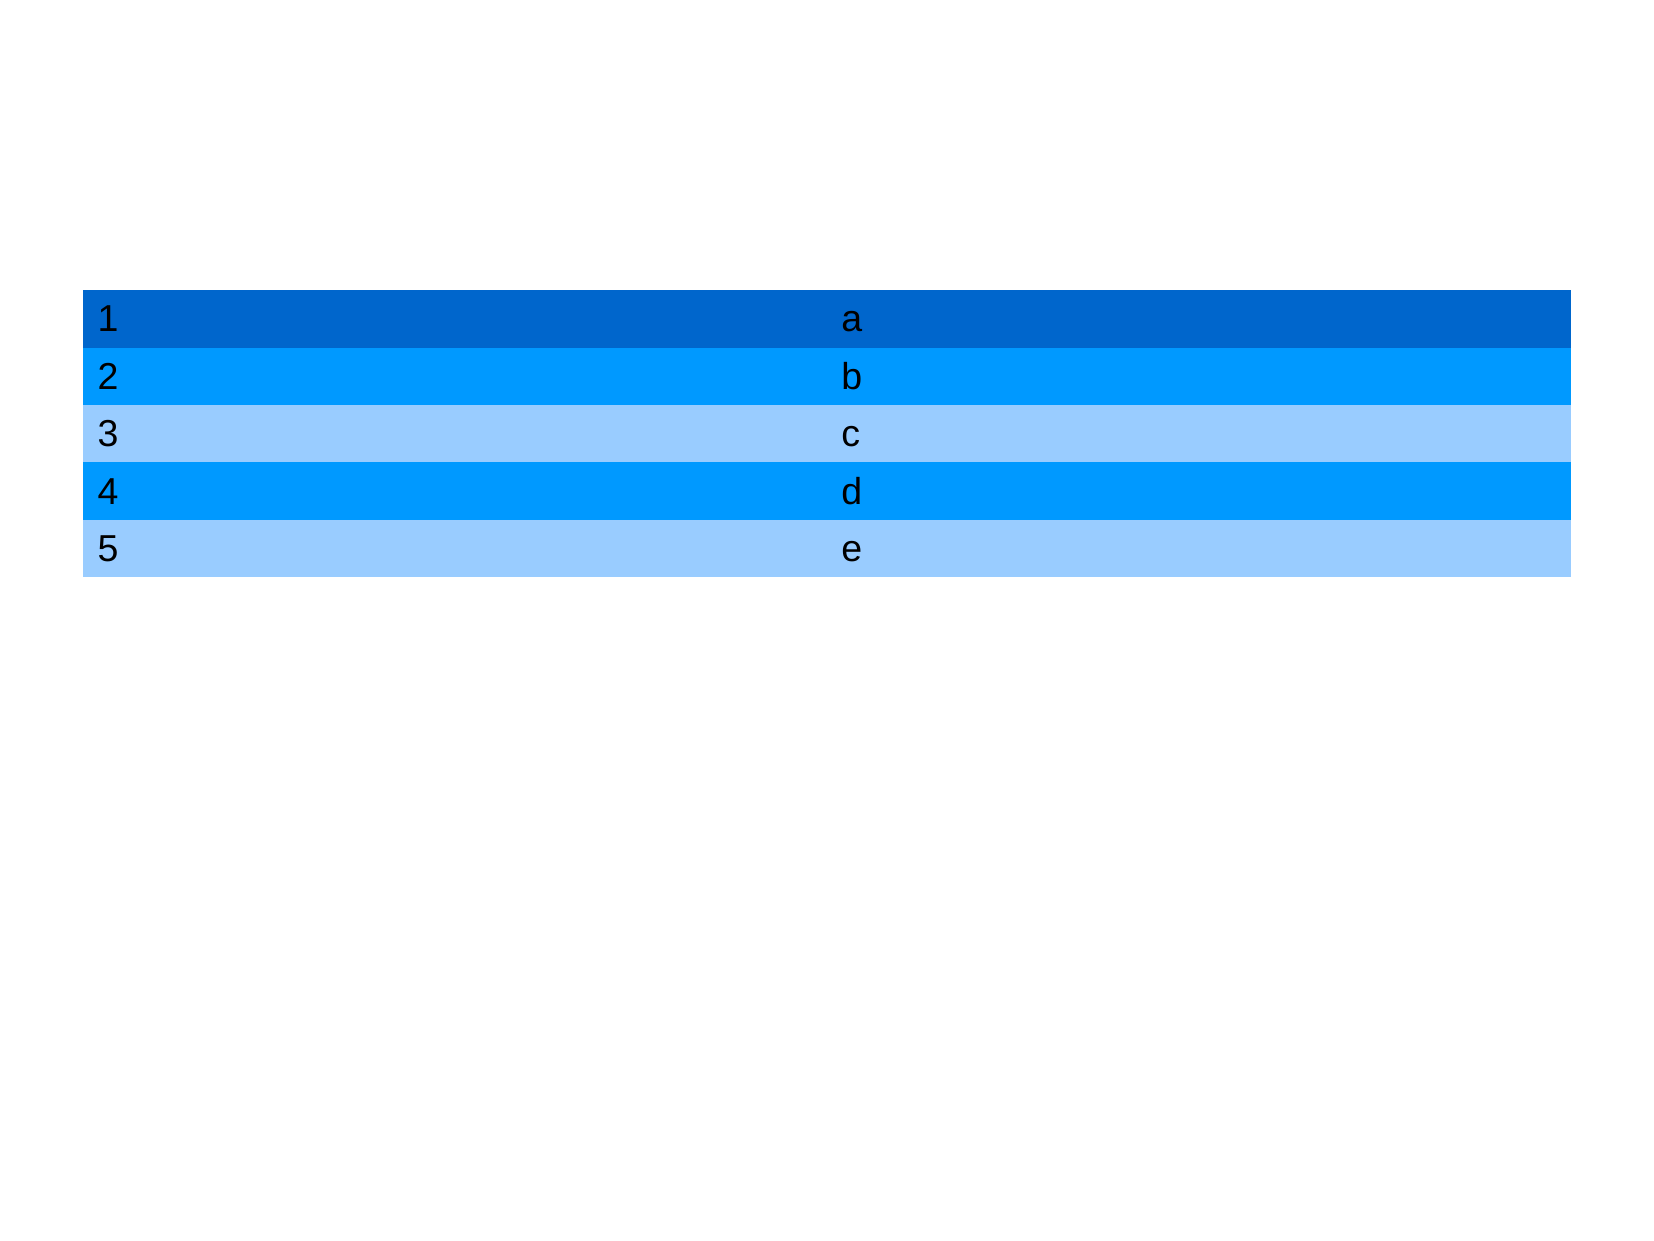

#
| 1 | a |
| --- | --- |
| 2 | b |
| 3 | c |
| 4 | d |
| 5 | e |